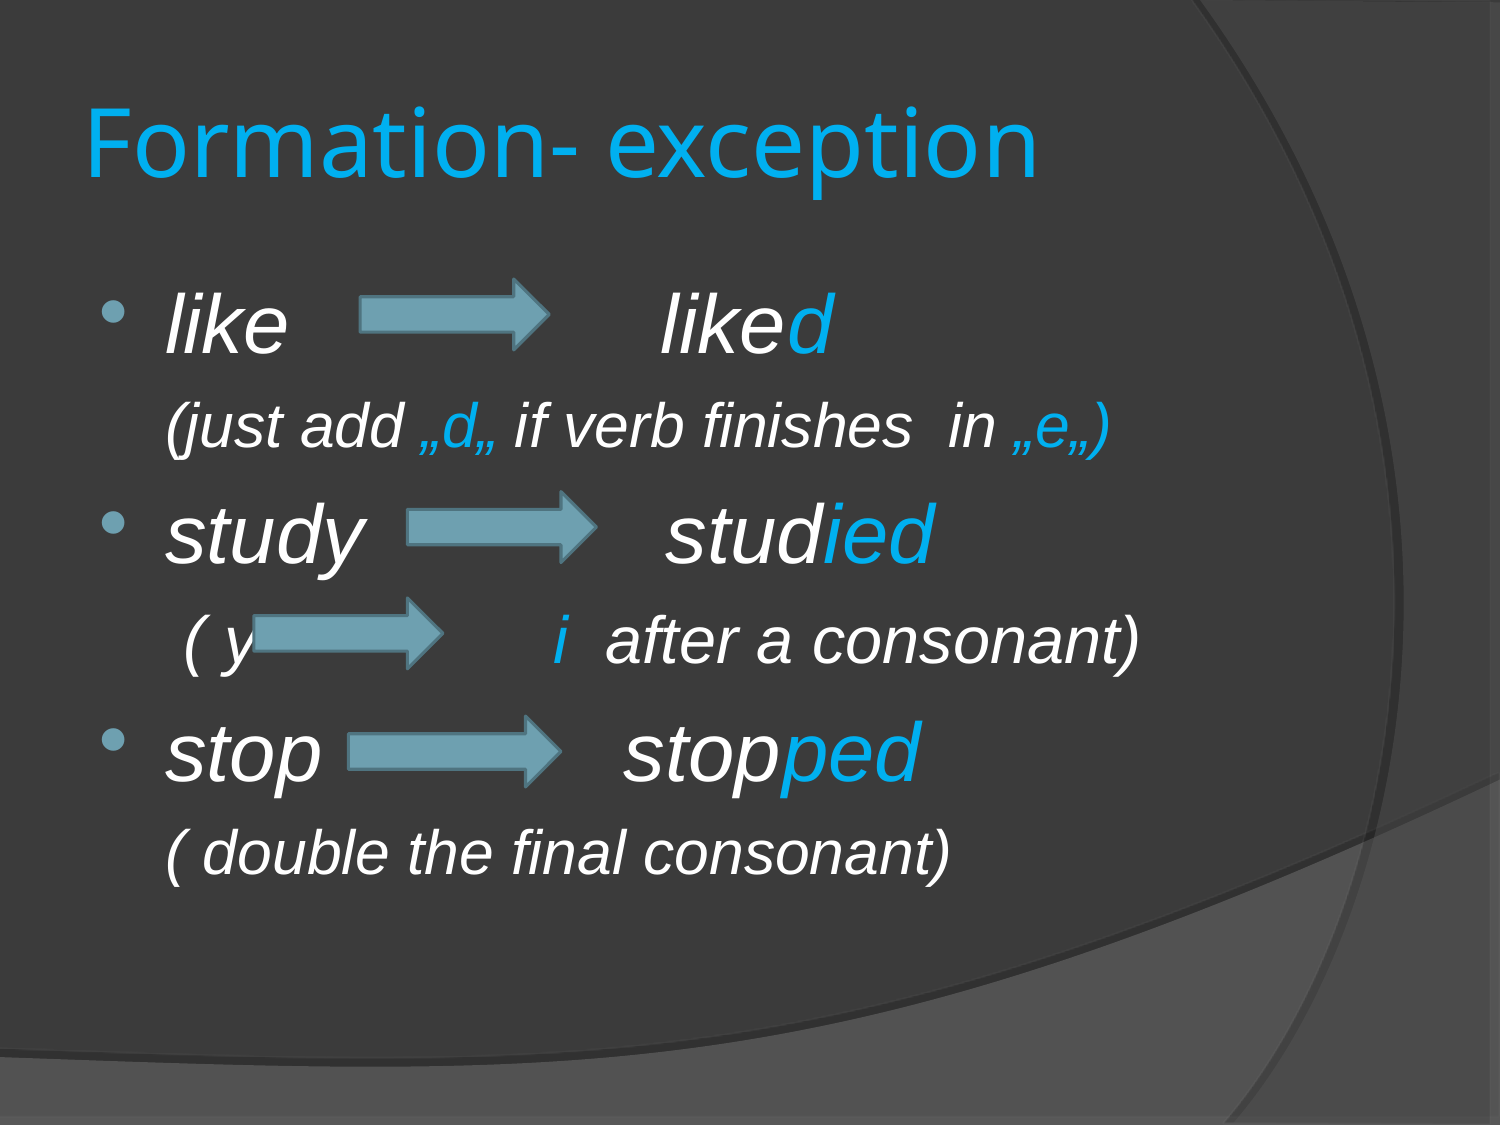

# Formation- exception
like liked
(just add „d„ if verb finishes in „e„)
study studied
 ( y i after a consonant)
stop stopped
( double the final consonant)